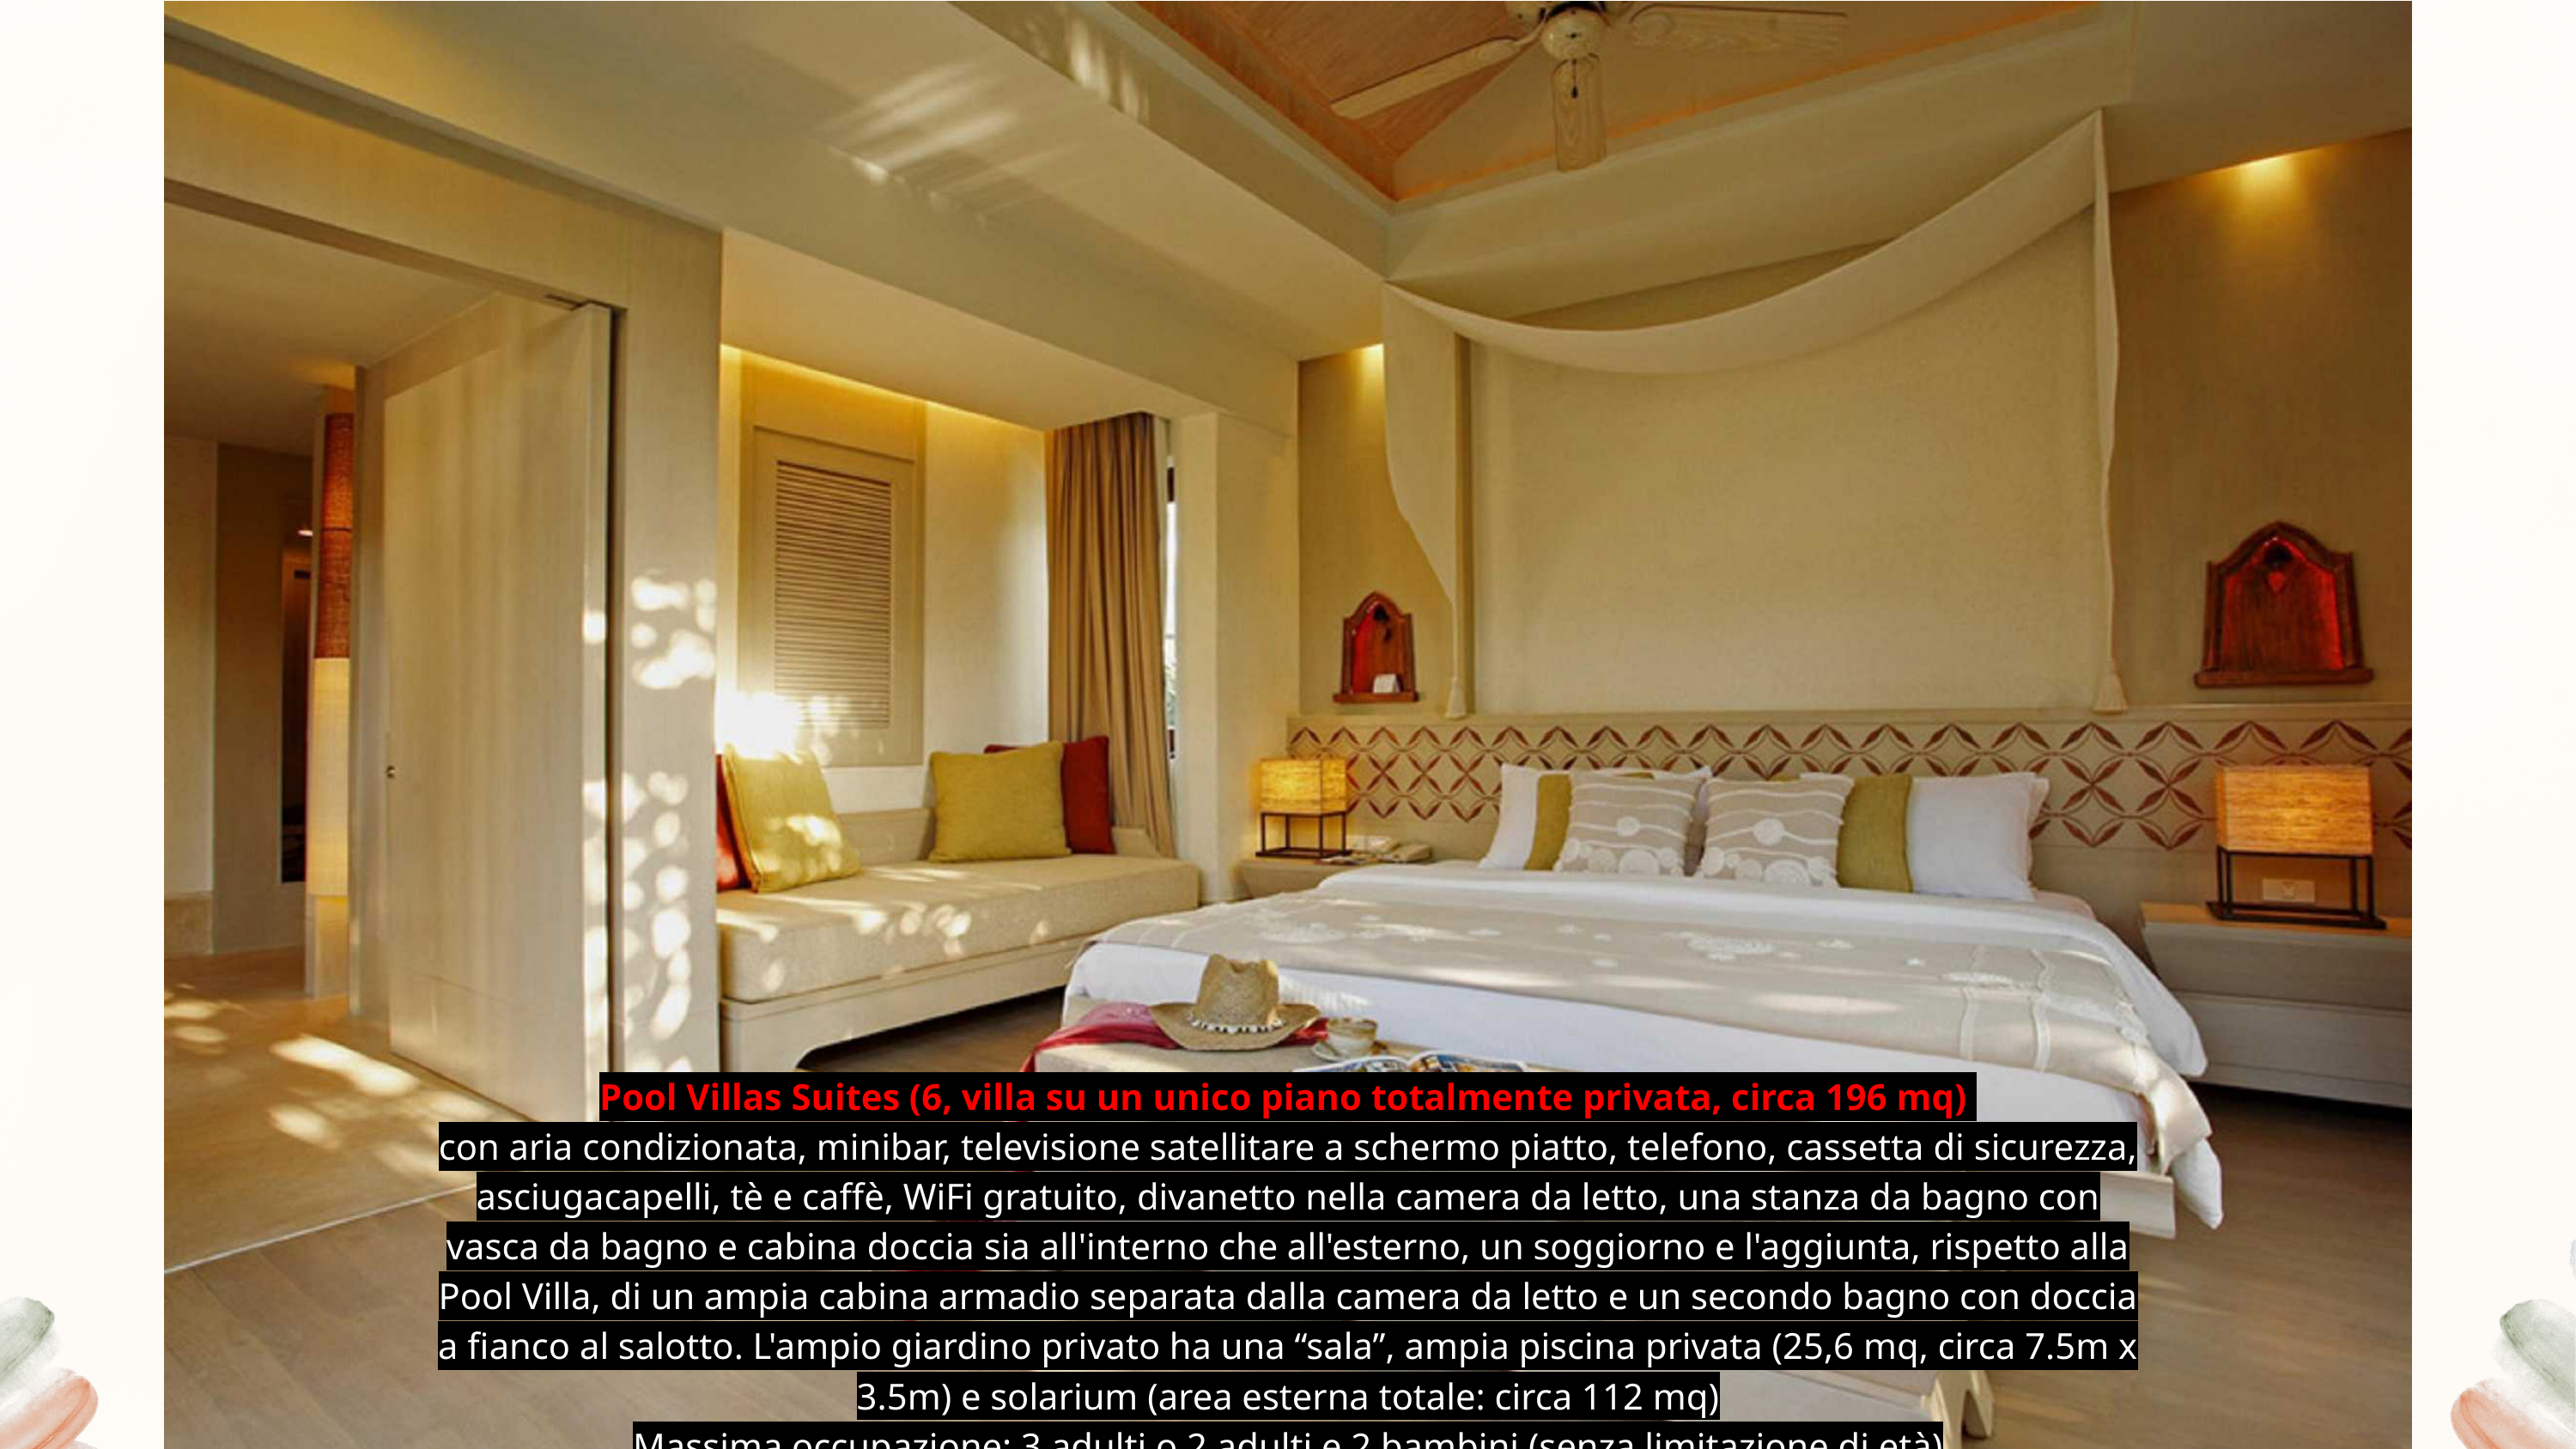

Pool Villas Suites (6, villa su un unico piano totalmente privata, circa 196 mq)
con aria condizionata, minibar, televisione satellitare a schermo piatto, telefono, cassetta di sicurezza, asciugacapelli, tè e caffè, WiFi gratuito, divanetto nella camera da letto, una stanza da bagno con vasca da bagno e cabina doccia sia all'interno che all'esterno, un soggiorno e l'aggiunta, rispetto alla Pool Villa, di un ampia cabina armadio separata dalla camera da letto e un secondo bagno con doccia a fianco al salotto. L'ampio giardino privato ha una “sala”, ampia piscina privata (25,6 mq, circa 7.5m x 3.5m) e solarium (area esterna totale: circa 112 mq)
Massima occupazione: 3 adulti o 2 adulti e 2 bambini (senza limitazione di età)
Configurazione letti: 1 letto king e, nel salotto, un divano letto più un letto aggiunto all'evenienza
Vista: Giardino privato